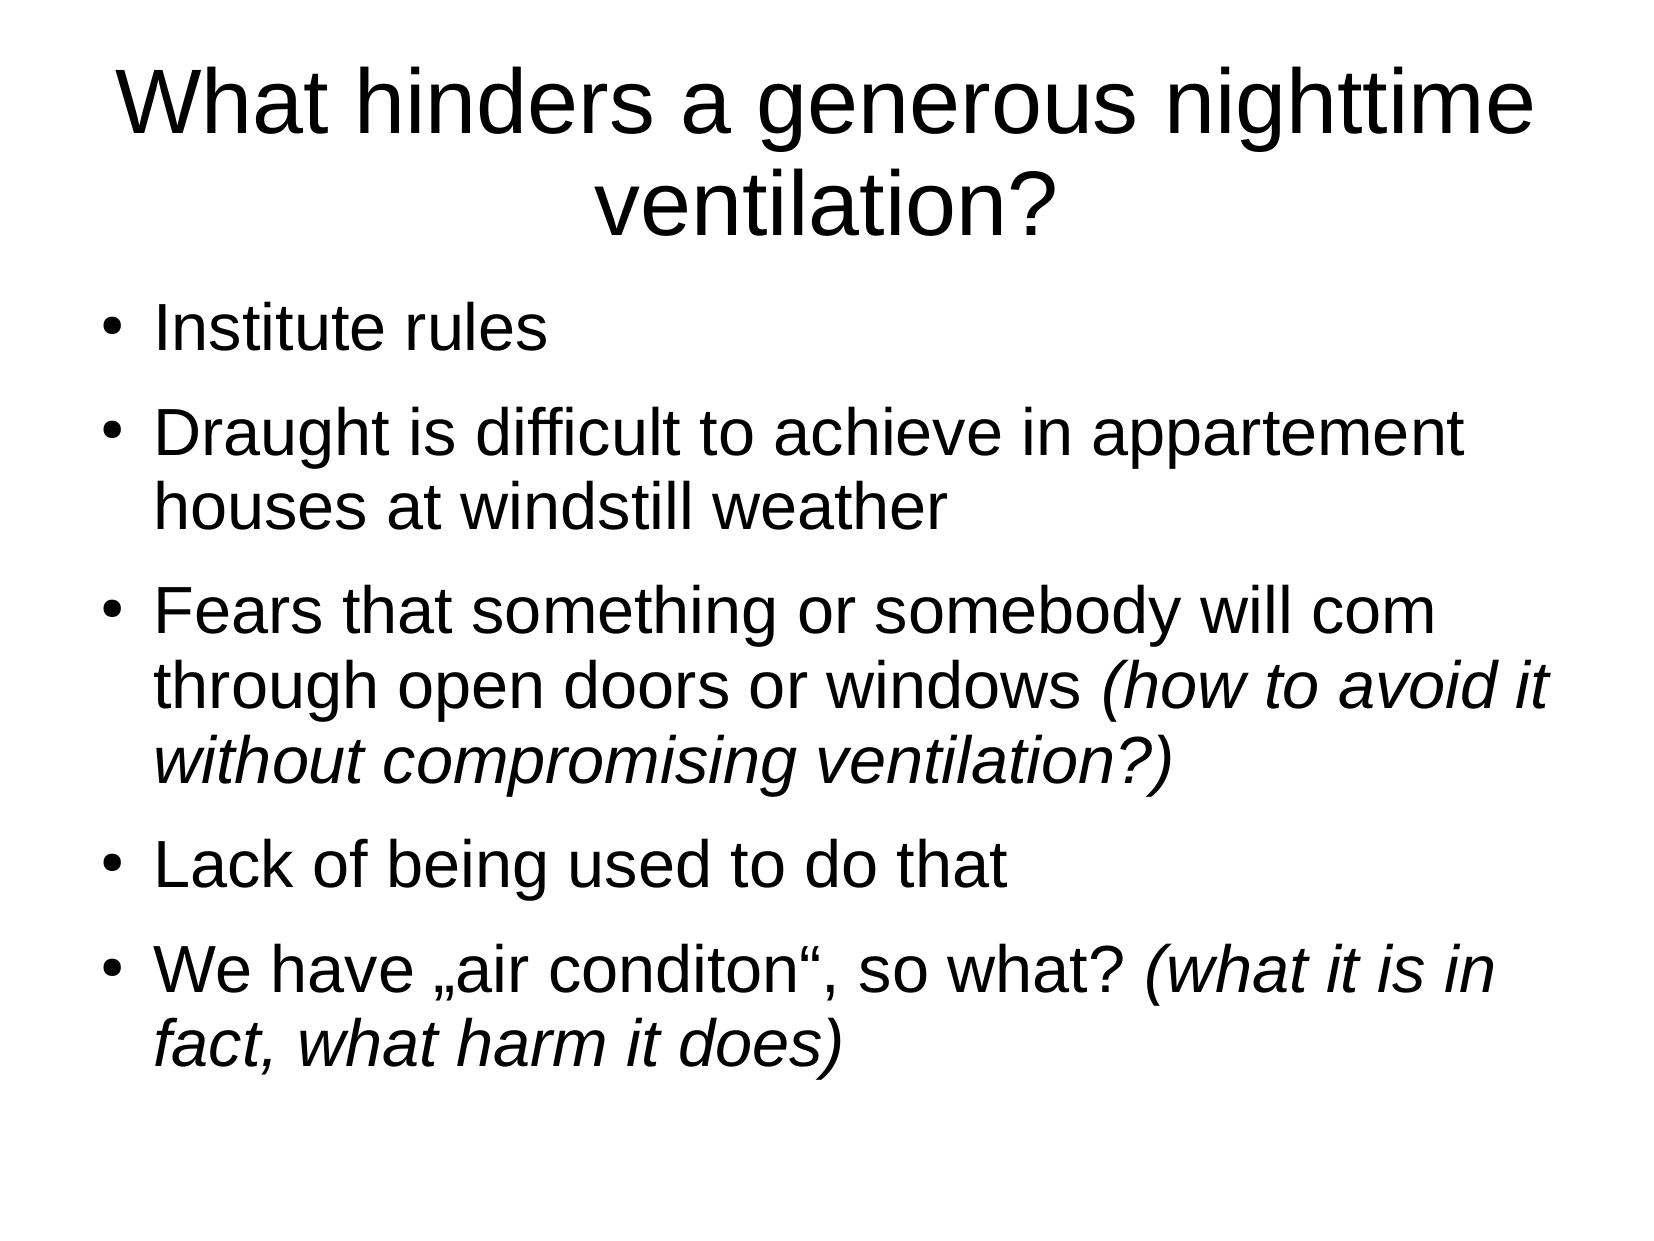

# What hinders a generous nighttime ventilation?
Institute rules
Draught is difficult to achieve in appartement houses at windstill weather
Fears that something or somebody will com through open doors or windows (how to avoid it without compromising ventilation?)
Lack of being used to do that
We have „air conditon“, so what? (what it is in fact, what harm it does)